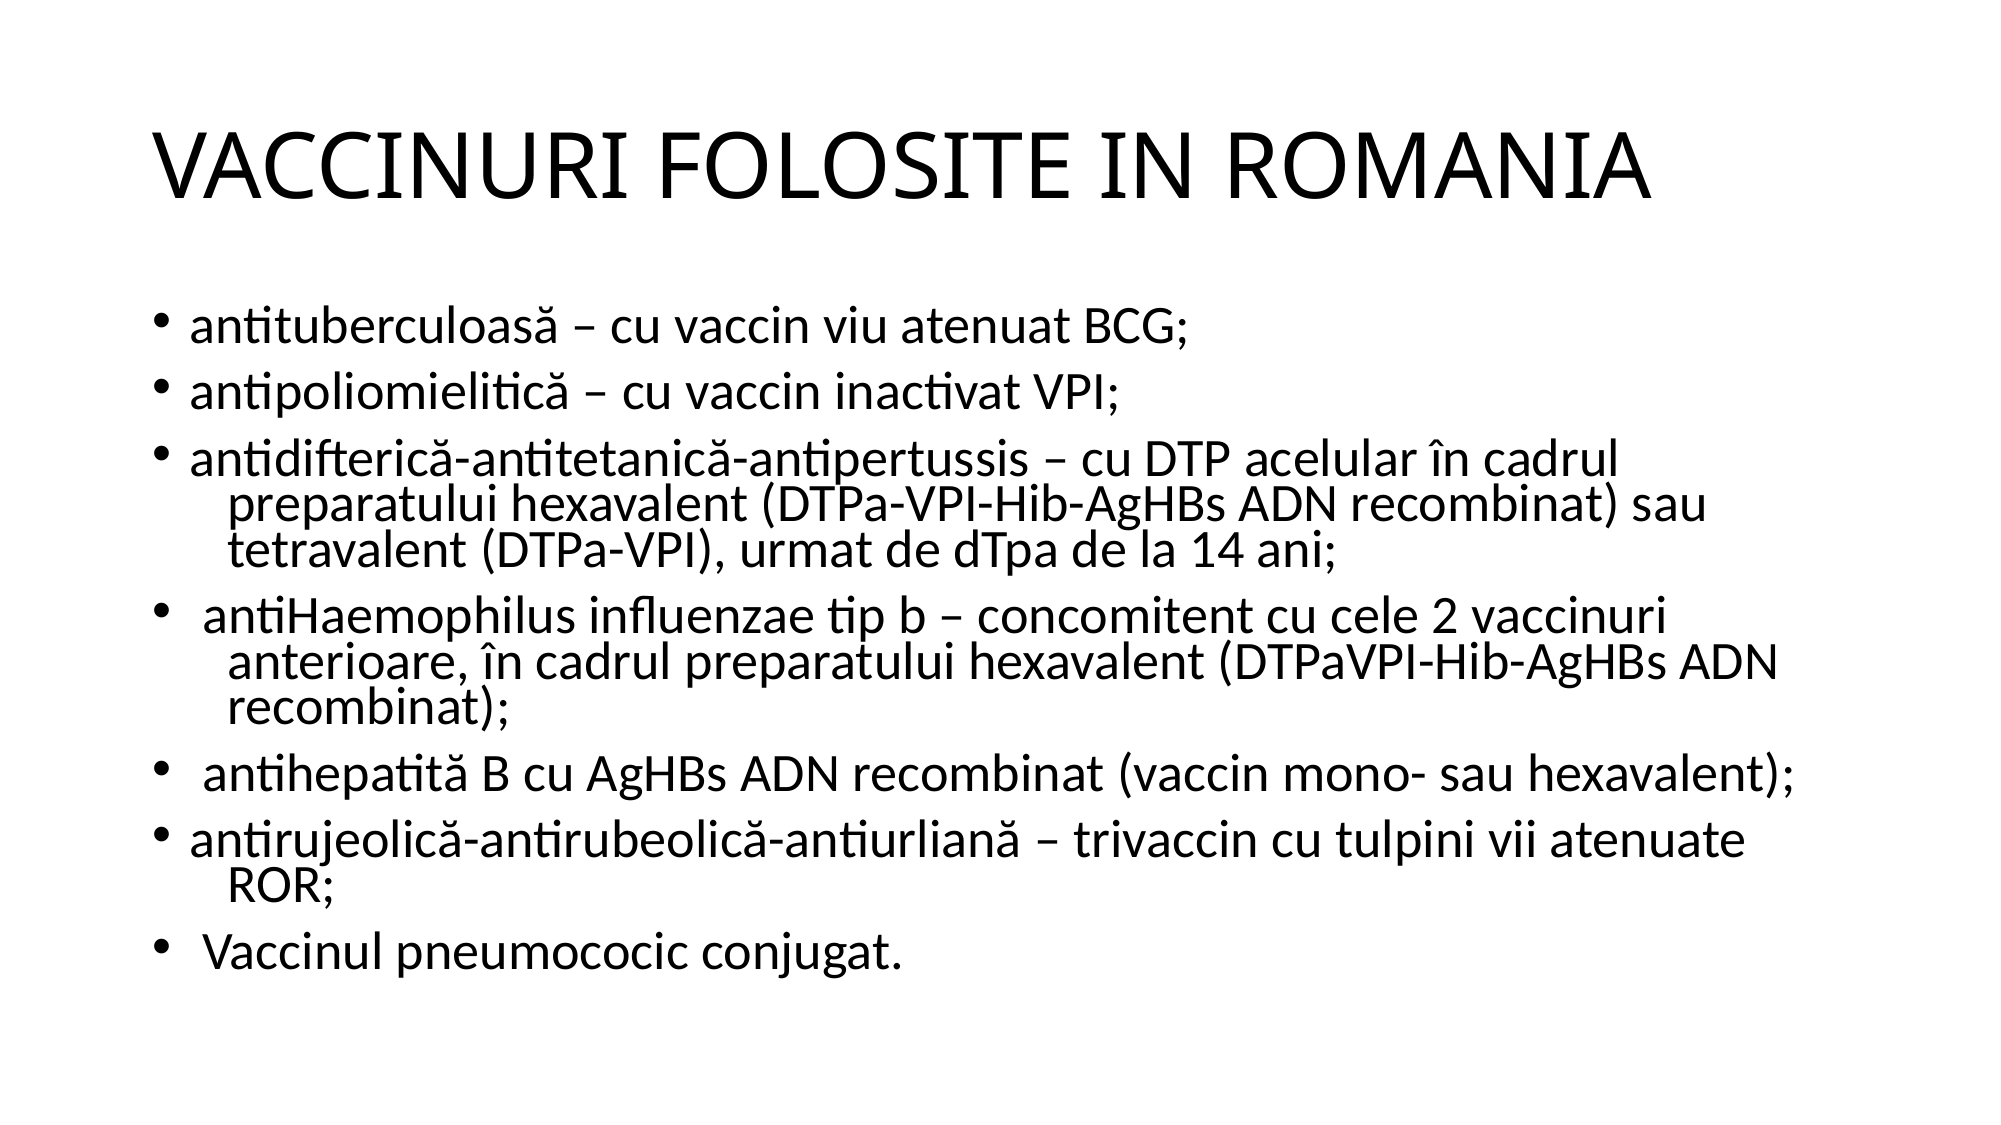

# VACCINURI FOLOSITE IN ROMANIA
antituberculoasă – cu vaccin viu atenuat BCG;
antipoliomielitică – cu vaccin inactivat VPI;
antidifterică-antitetanică-antipertussis – cu DTP acelular în cadrul preparatului hexavalent (DTPa-VPI-Hib-AgHBs ADN recombinat) sau tetravalent (DTPa-VPI), urmat de dTpa de la 14 ani;
 antiHaemophilus influenzae tip b – concomitent cu cele 2 vaccinuri anterioare, în cadrul preparatului hexavalent (DTPaVPI-Hib-AgHBs ADN recombinat);
 antihepatită B cu AgHBs ADN recombinat (vaccin mono- sau hexavalent);
antirujeolică-antirubeolică-antiurliană – trivaccin cu tulpini vii atenuate ROR;
 Vaccinul pneumococic conjugat.